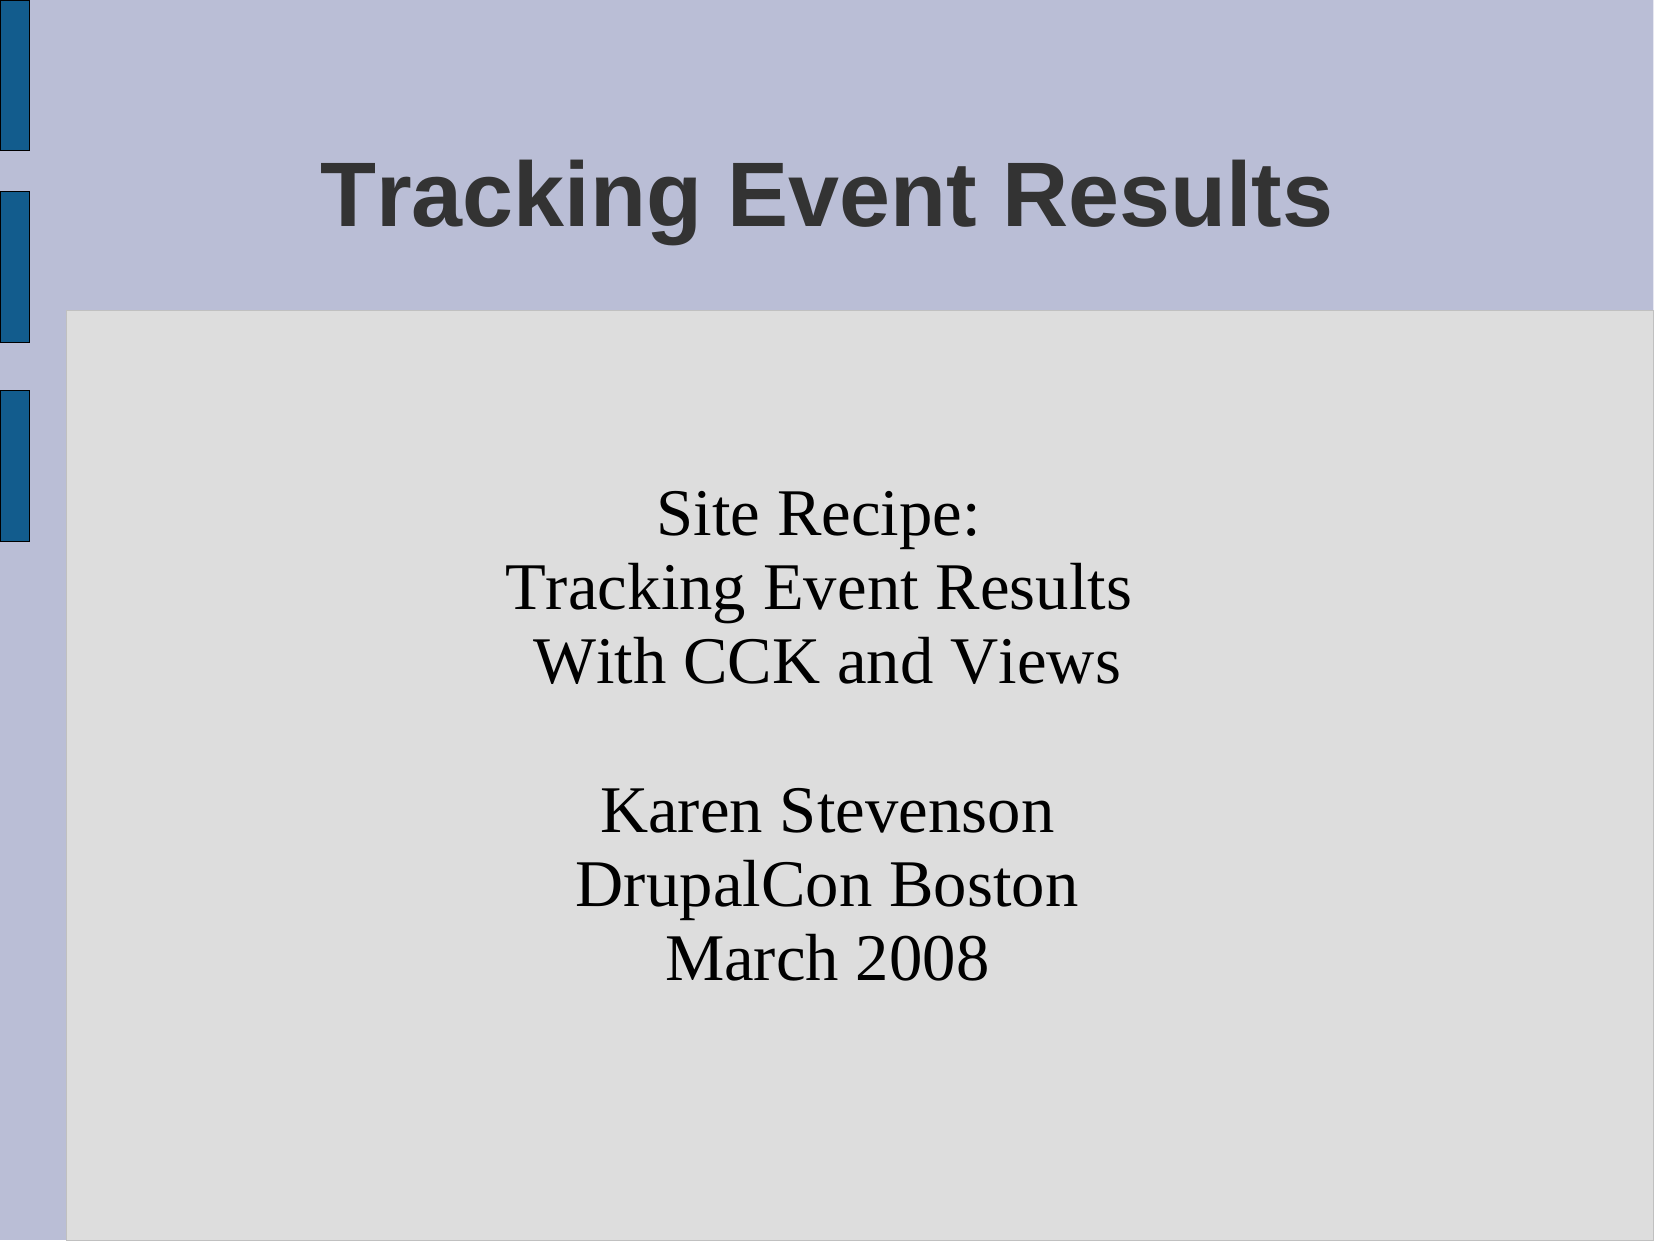

# Tracking Event Results
Site Recipe:
Tracking Event Results
With CCK and Views
Karen Stevenson
DrupalCon Boston
March 2008